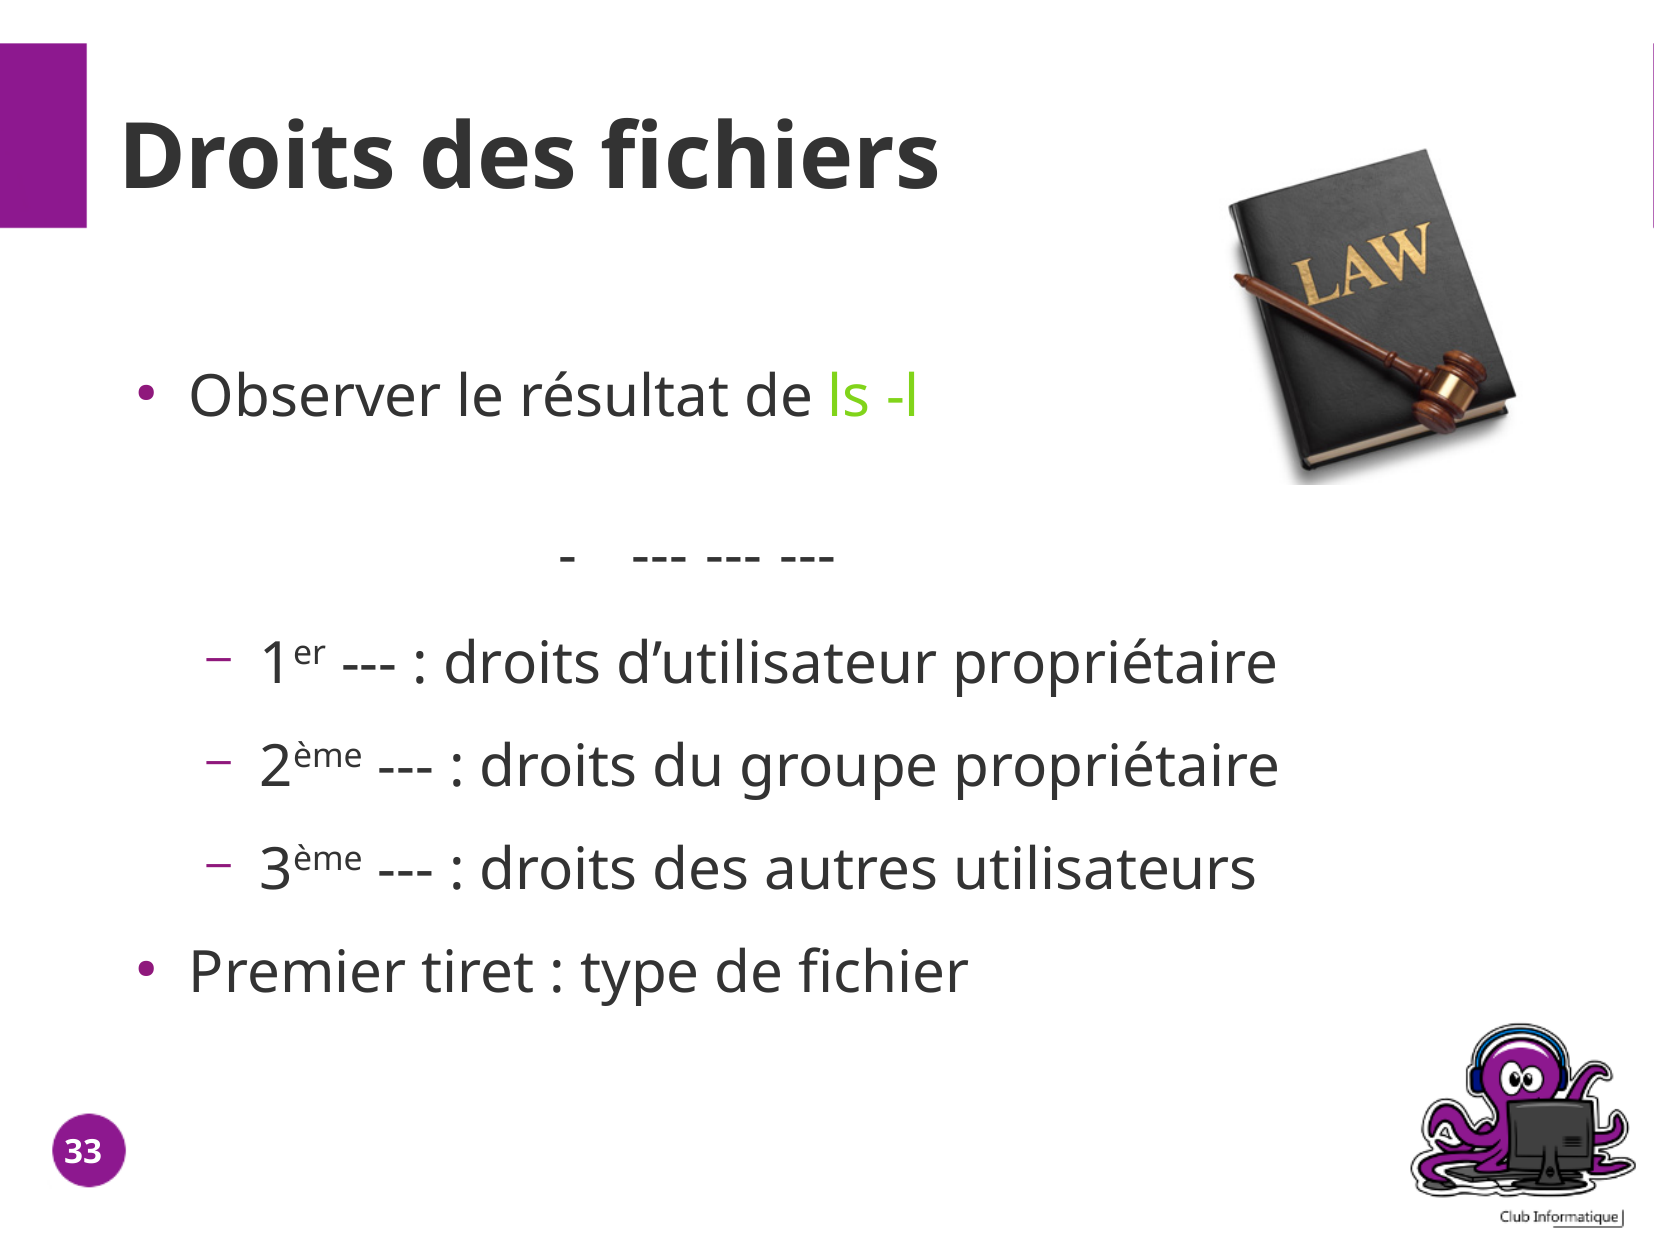

# Droits des fichiers
Observer le résultat de ls -l
					-	--- 	--- 	---
1er --- : droits d’utilisateur propriétaire
2ème --- : droits du groupe propriétaire
3ème --- : droits des autres utilisateurs
Premier tiret : type de fichier
33